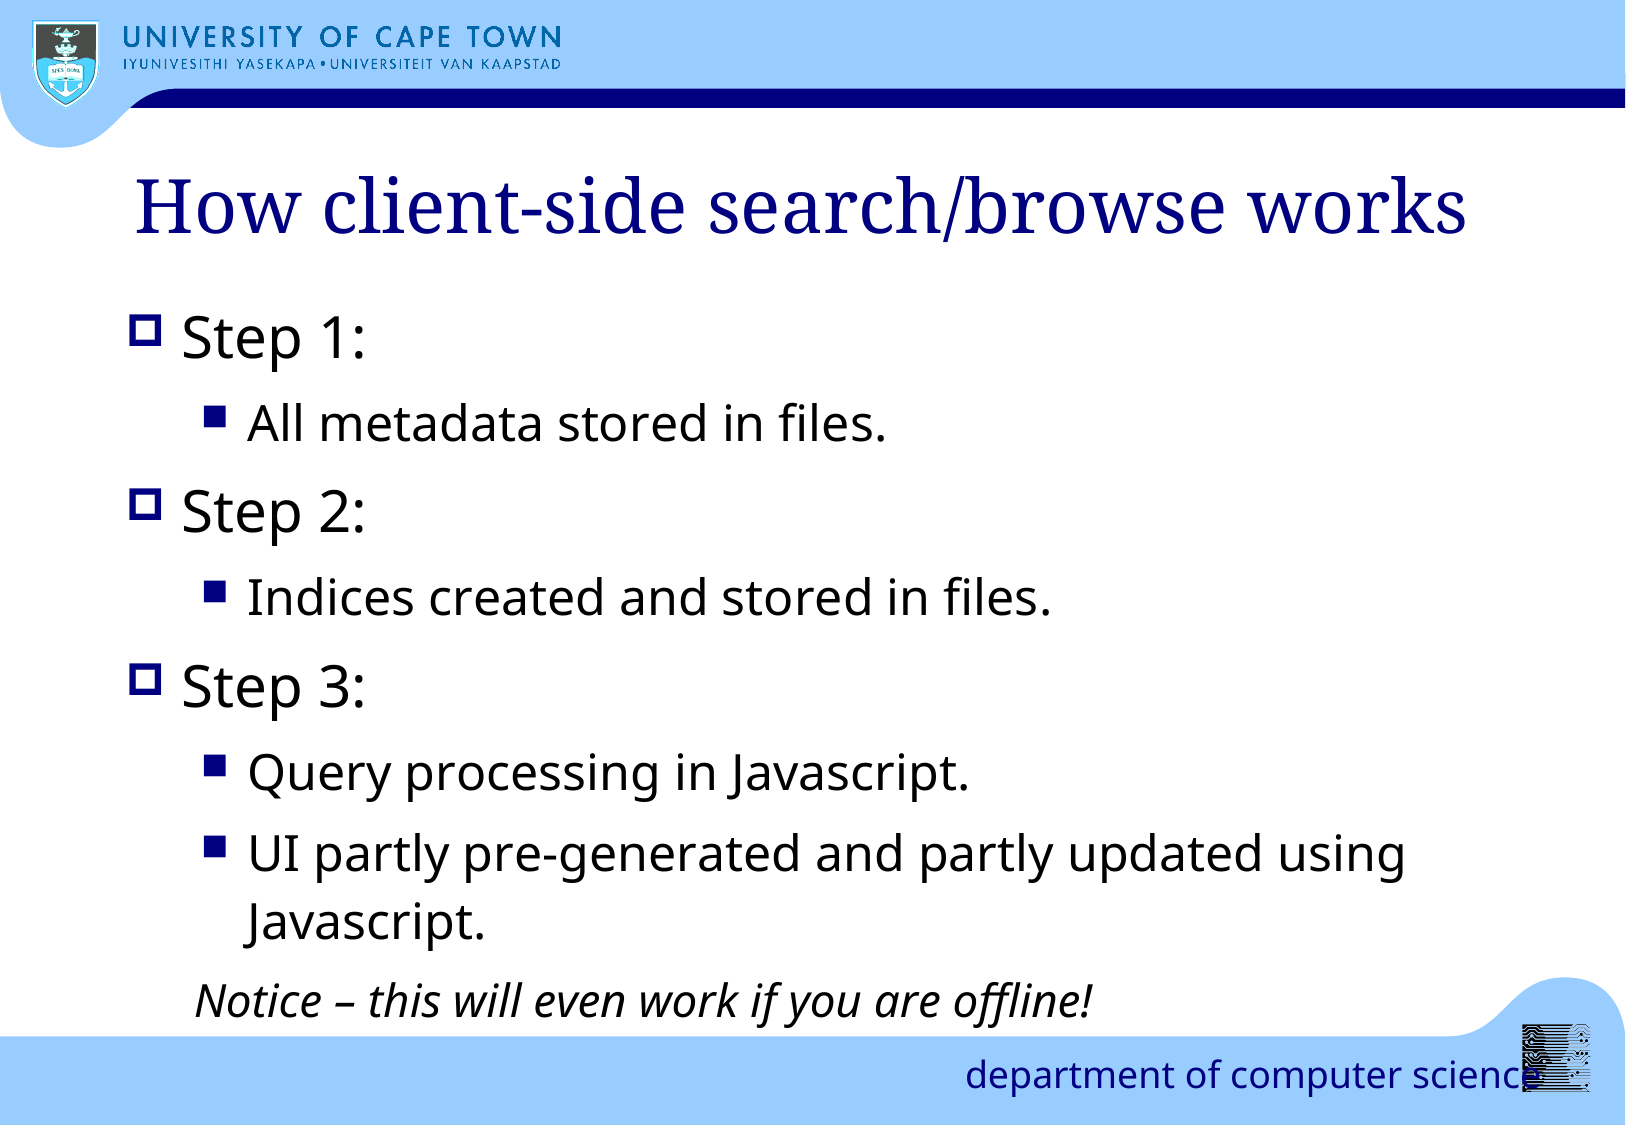

# How client-side search/browse works
Step 1:
All metadata stored in files.
Step 2:
Indices created and stored in files.
Step 3:
Query processing in Javascript.
UI partly pre-generated and partly updated using Javascript.
 Notice – this will even work if you are offline!